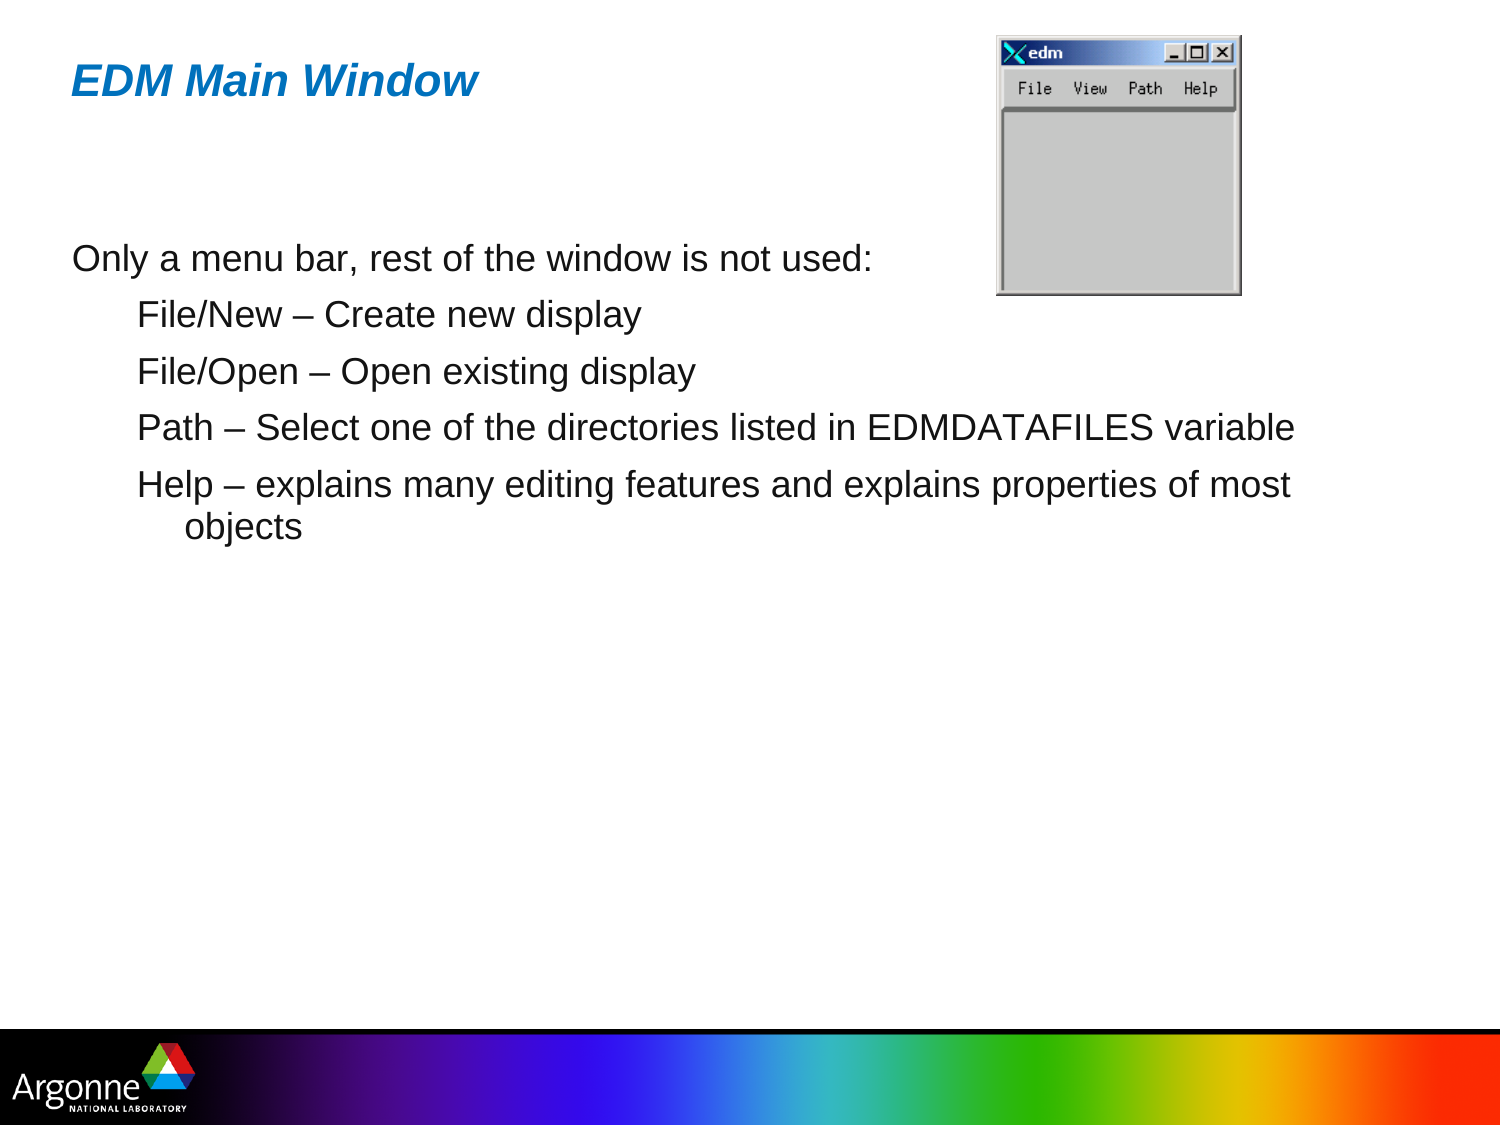

# EDM Main Window
Only a menu bar, rest of the window is not used:
File/New – Create new display
File/Open – Open existing display
Path – Select one of the directories listed in EDMDATAFILES variable
Help – explains many editing features and explains properties of most objects